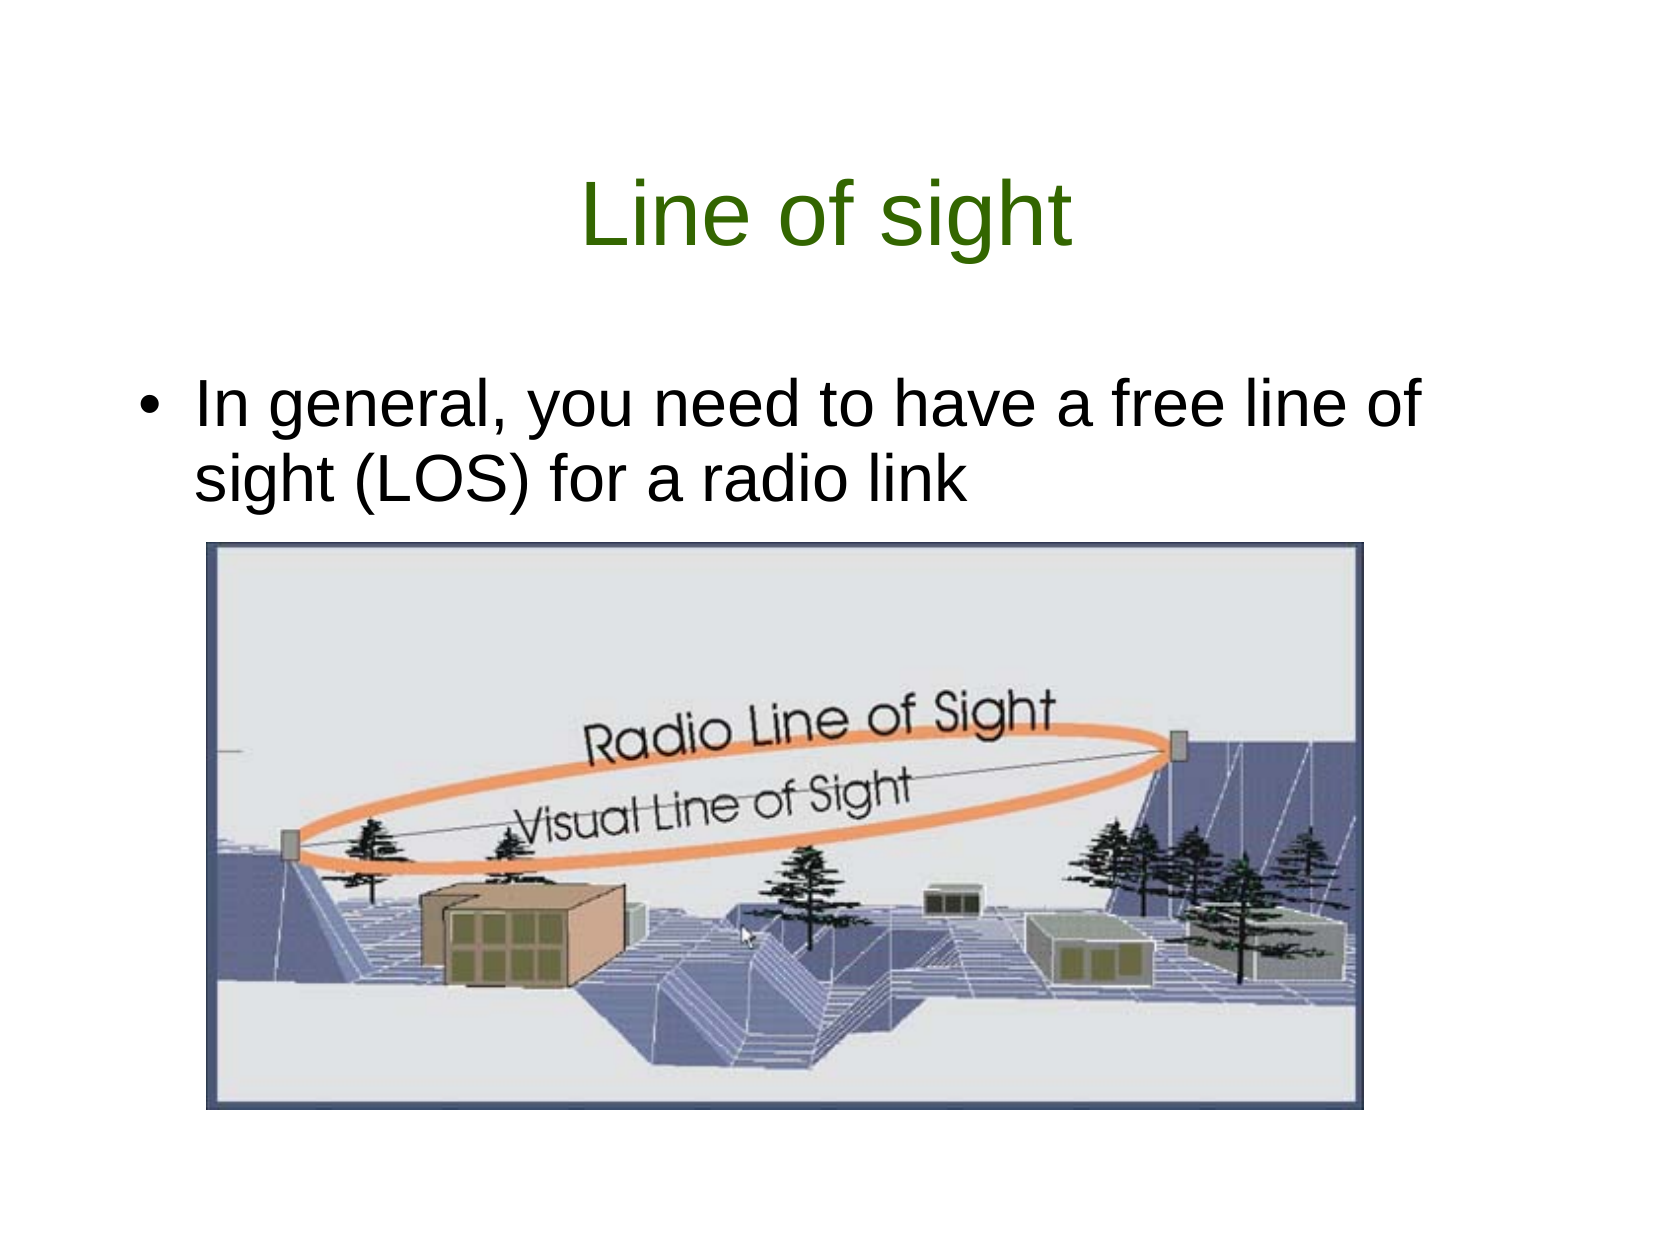

# Line of sight
In general, you need to have a free line of sight (LOS) for a radio link